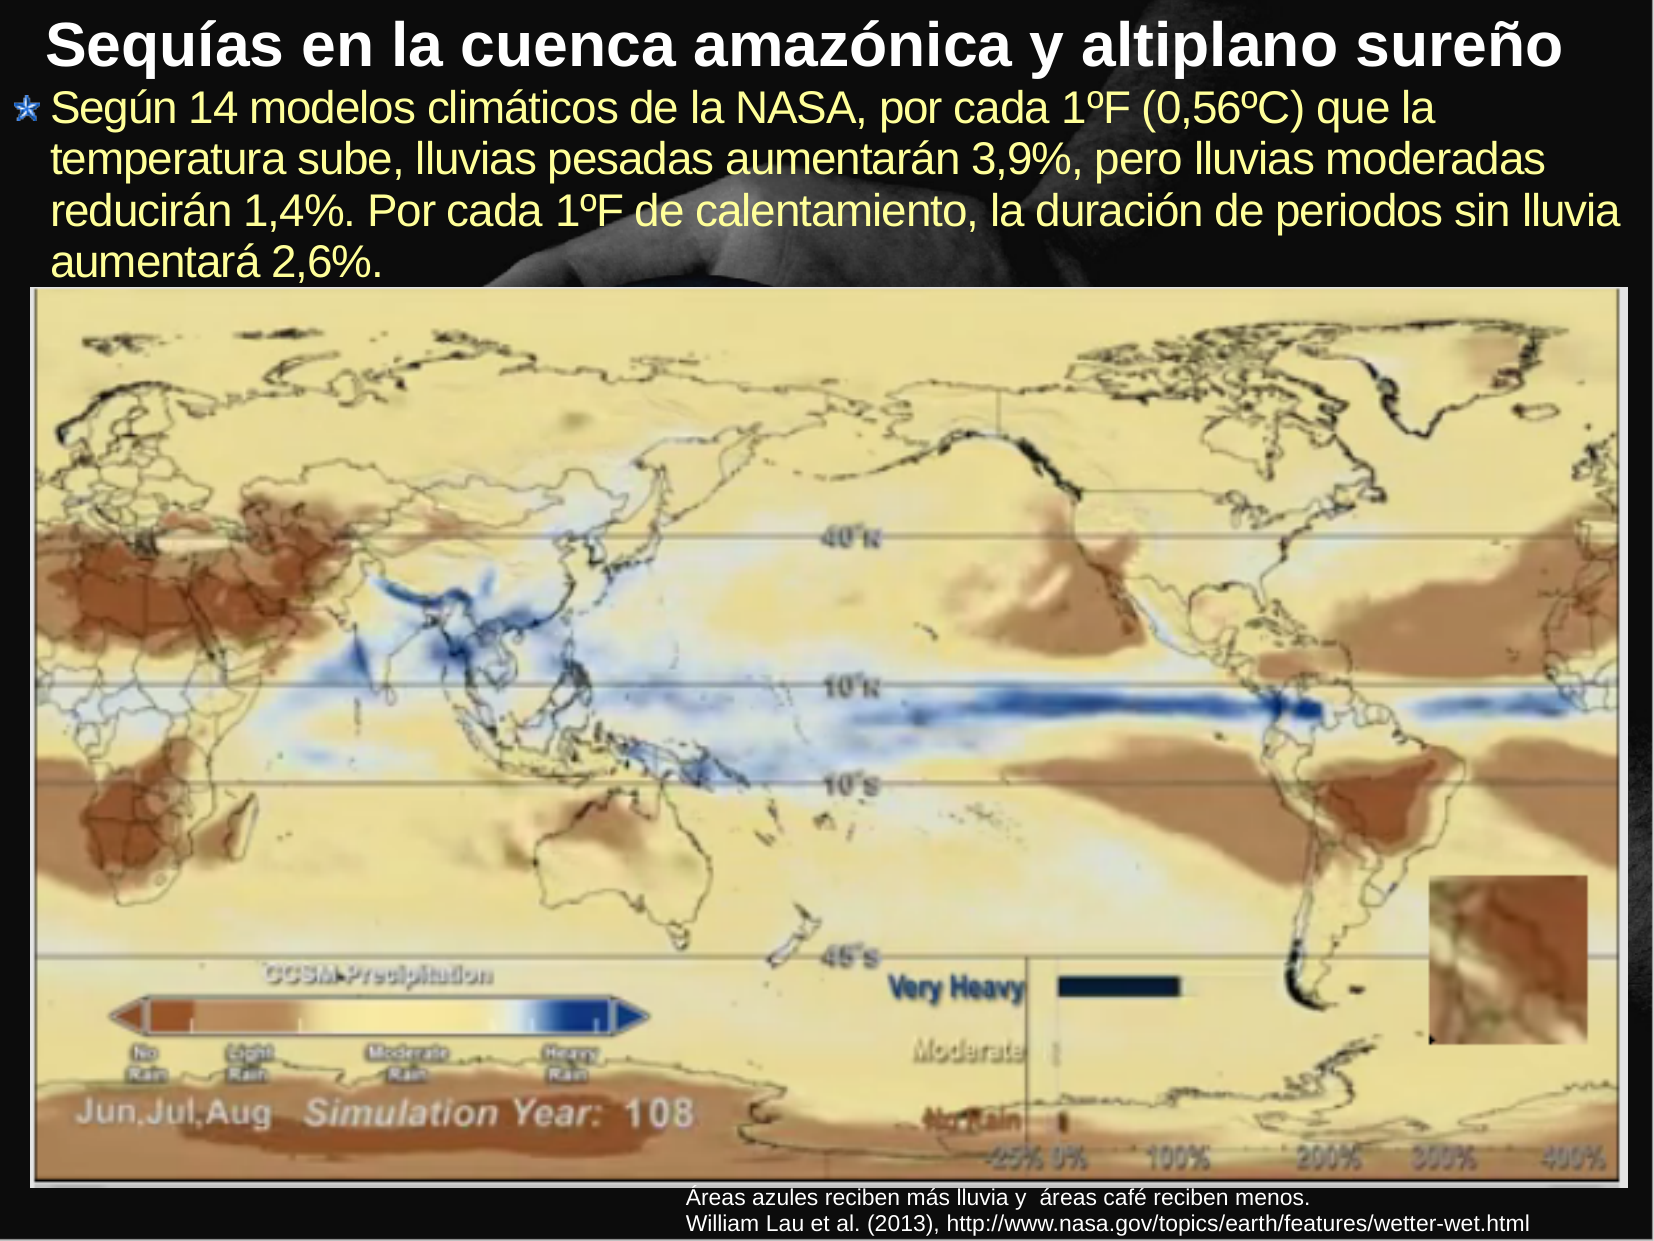

# Sequías en la cuenca amazónica y altiplano sureño
Según 14 modelos climáticos de la NASA, por cada 1ºF (0,56ºC) que la temperatura sube, lluvias pesadas aumentarán 3,9%, pero lluvias moderadas reducirán 1,4%. Por cada 1ºF de calentamiento, la duración de periodos sin lluvia aumentará 2,6%.
Áreas azules reciben más lluvia y áreas café reciben menos.
William Lau et al. (2013), http://www.nasa.gov/topics/earth/features/wetter-wet.html